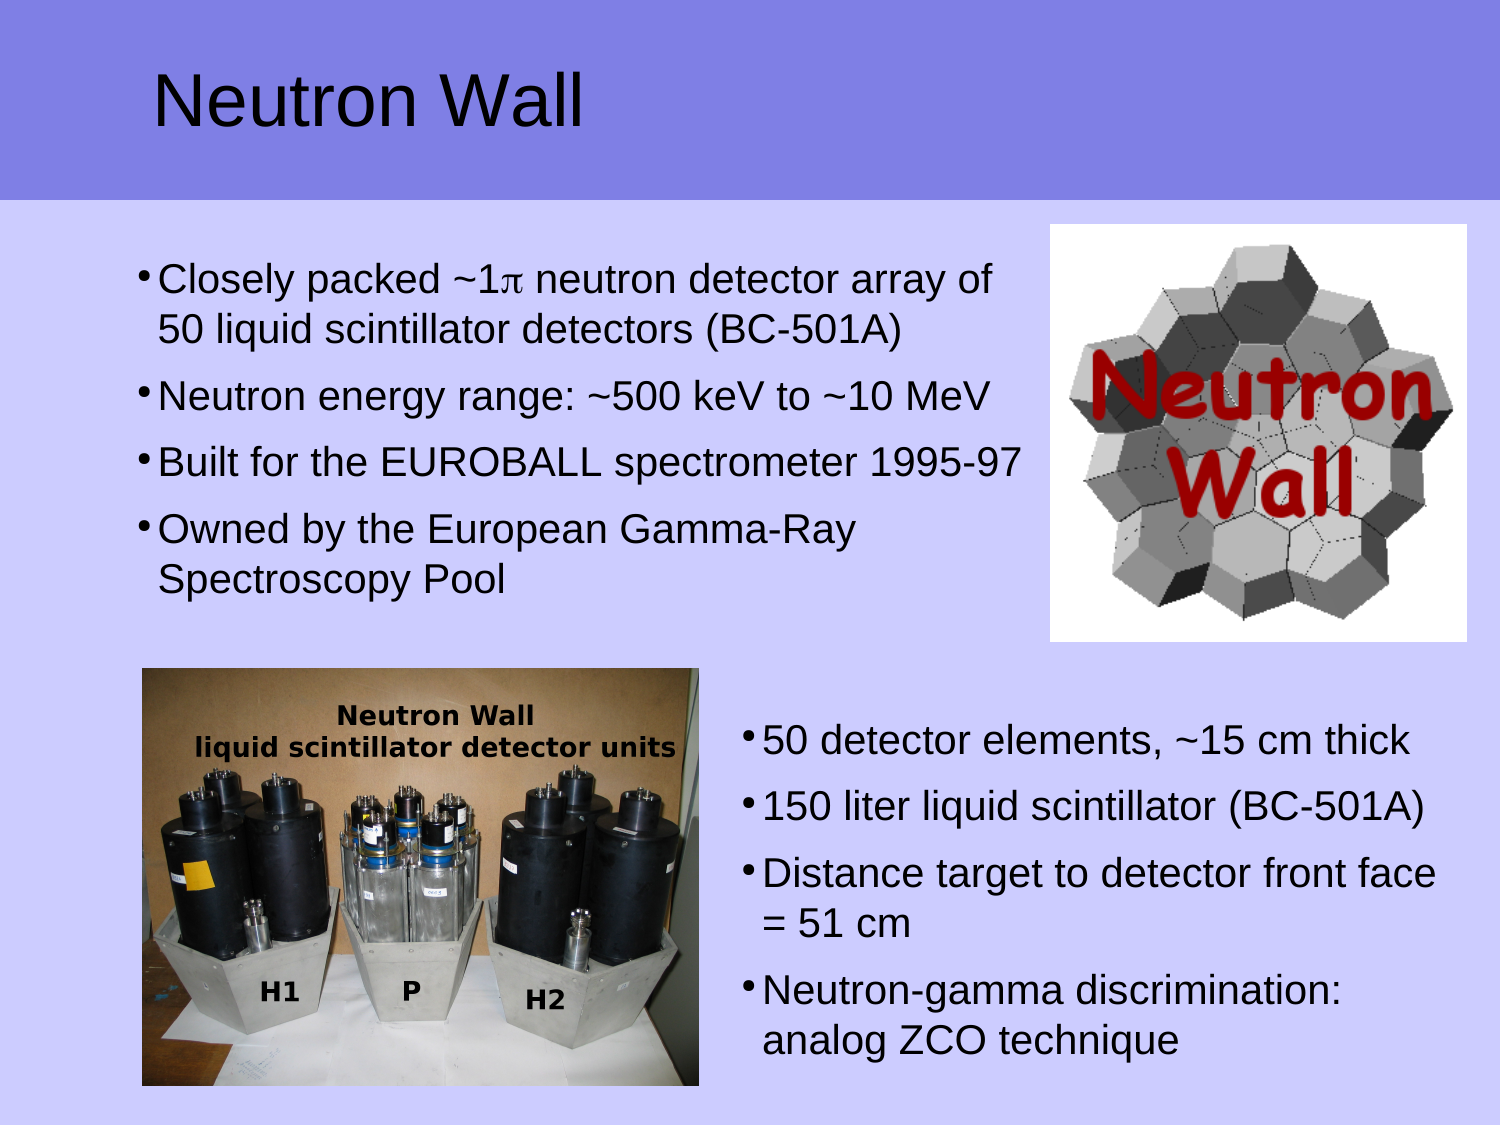

# Neutron Wall
Closely packed ~1 neutron detector array of 50 liquid scintillator detectors (BC-501A)
Neutron energy range: ~500 keV to ~10 MeV
Built for the EUROBALL spectrometer 1995-97
Owned by the European Gamma-Ray Spectroscopy Pool
50 detector elements, ~15 cm thick
150 liter liquid scintillator (BC-501A)
Distance target to detector front face = 51 cm
Neutron-gamma discrimination: analog ZCO technique